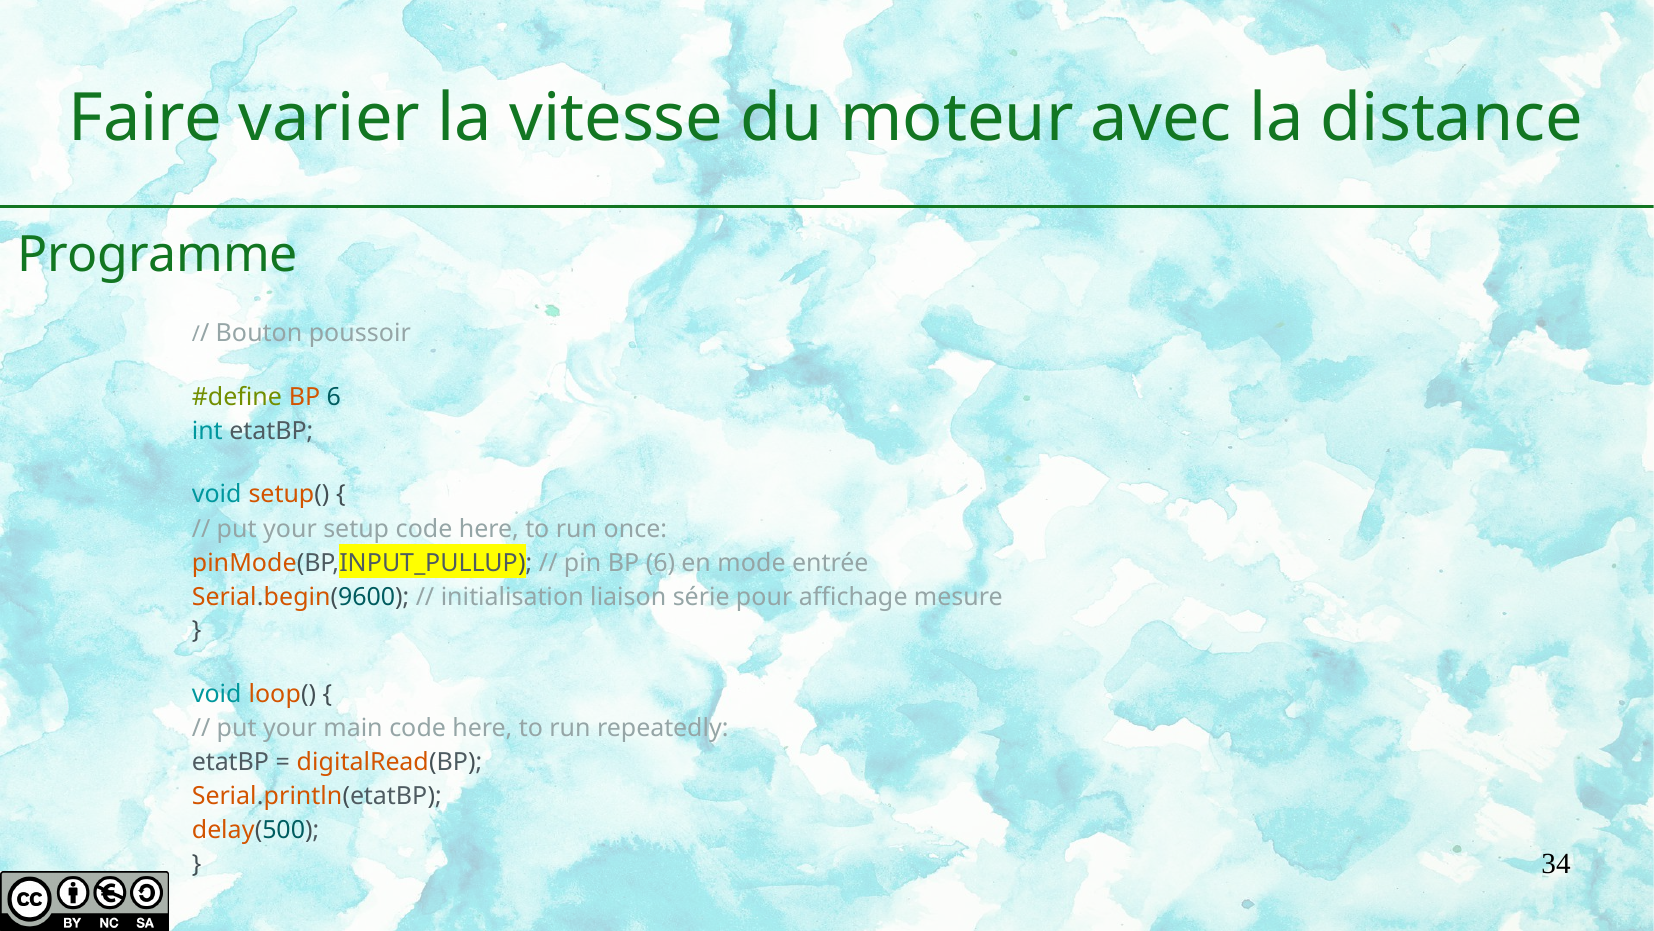

Faire varier la vitesse du moteur avec la distance
# Programme
// Bouton poussoir
#define BP 6
int etatBP;
void setup() {
// put your setup code here, to run once:
pinMode(BP,INPUT_PULLUP); // pin BP (6) en mode entrée
Serial.begin(9600); // initialisation liaison série pour affichage mesure
}
void loop() {
// put your main code here, to run repeatedly:
etatBP = digitalRead(BP);
Serial.println(etatBP);
delay(500);
}
34